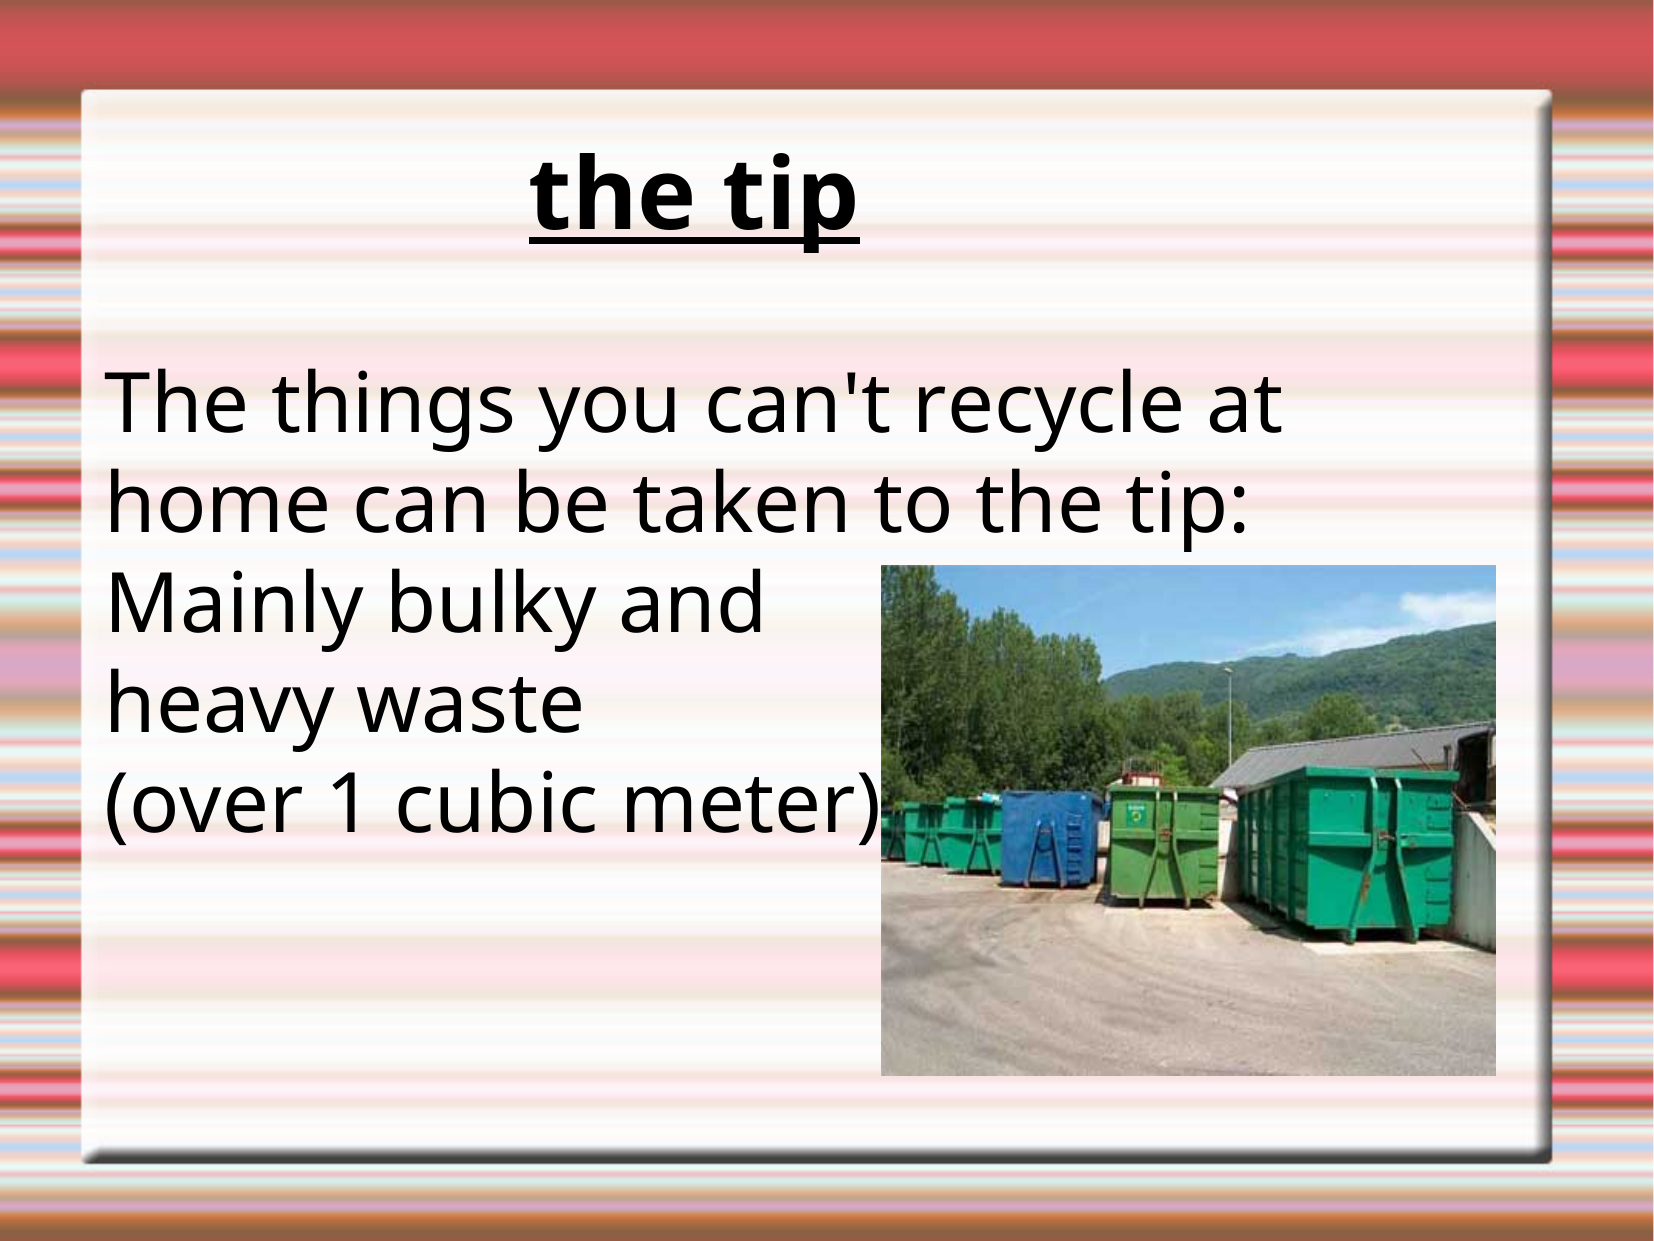

# the tip
The things you can't recycle at home can be taken to the tip:
Mainly bulky and
heavy waste
(over 1 cubic meter)